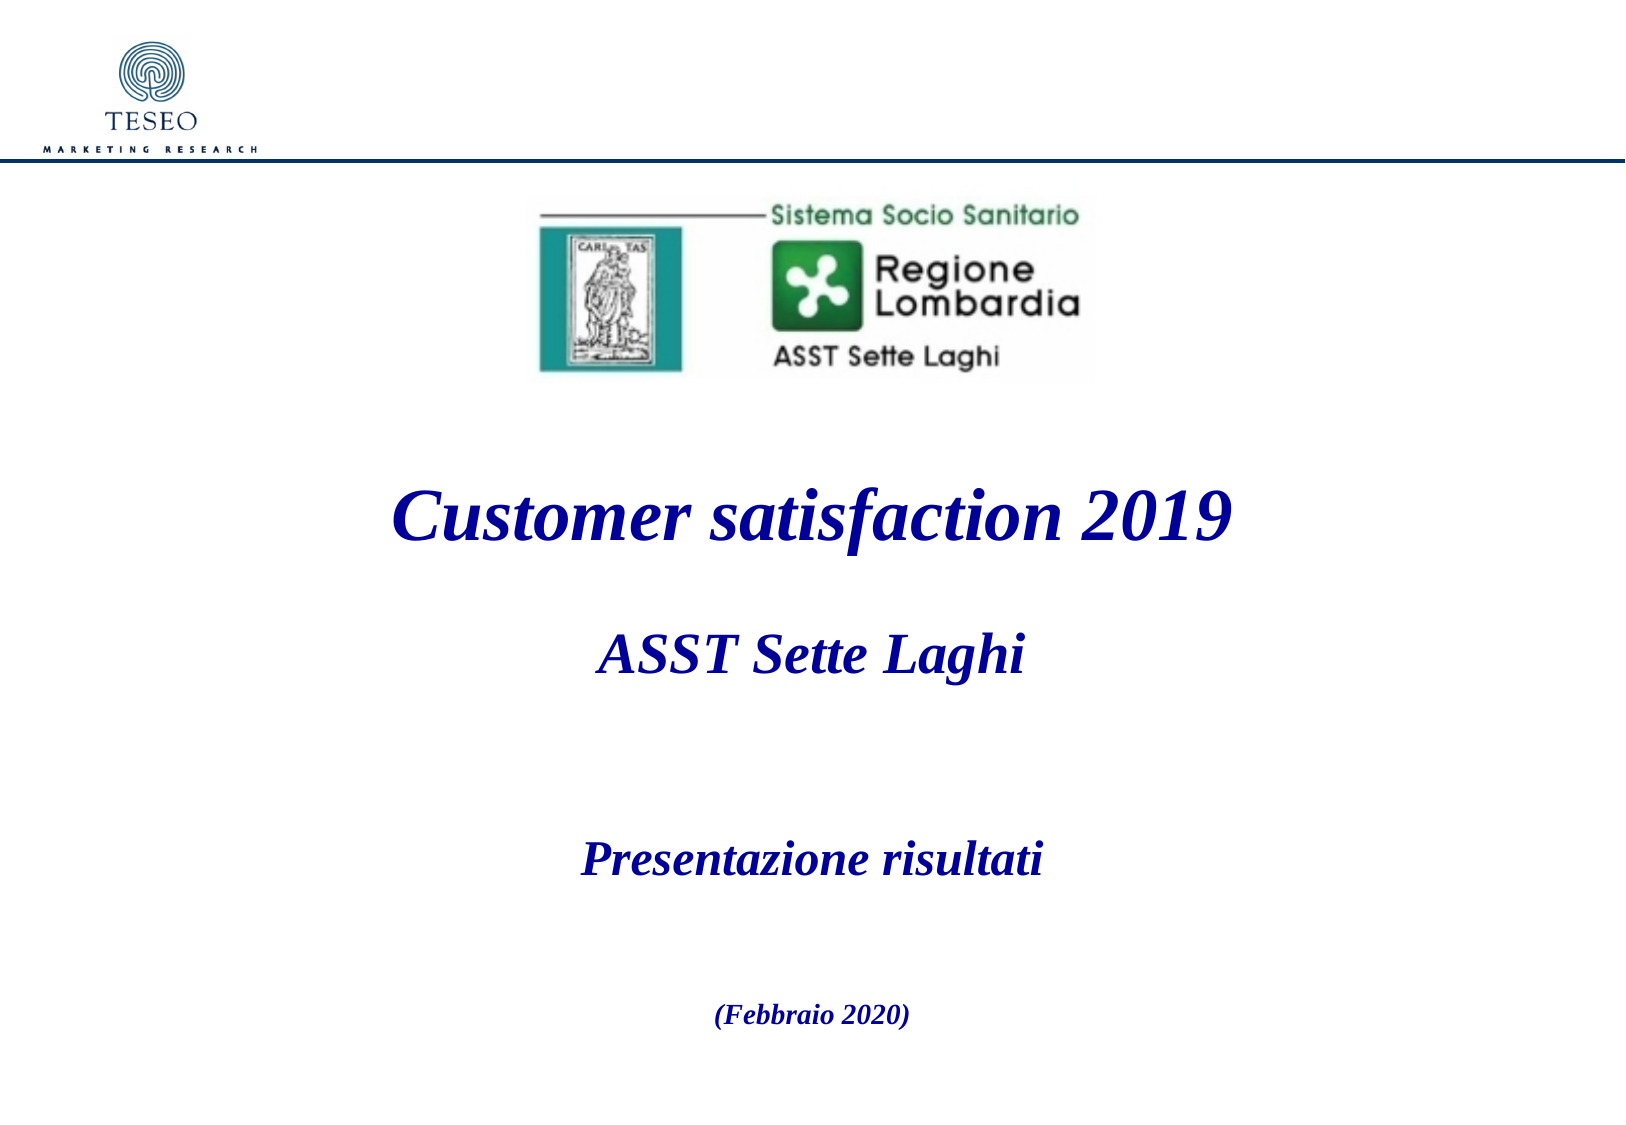

Customer satisfaction 2019
ASST Sette Laghi
Presentazione risultati
(Febbraio 2020)